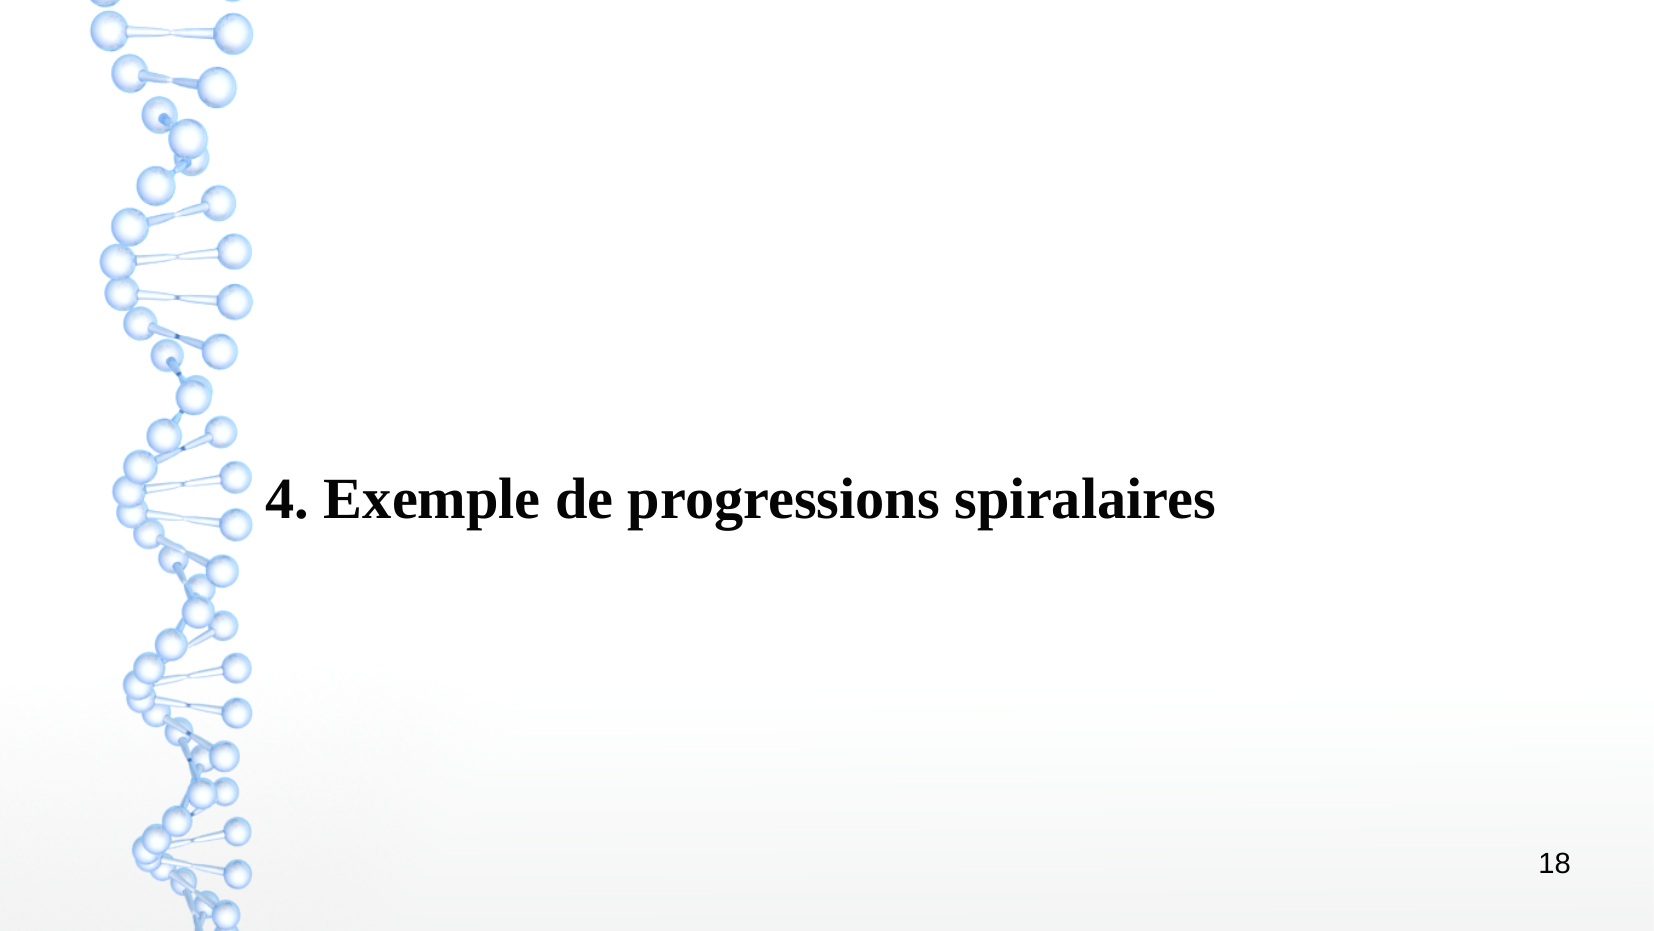

# 4. Exemple de progressions spiralaires
18